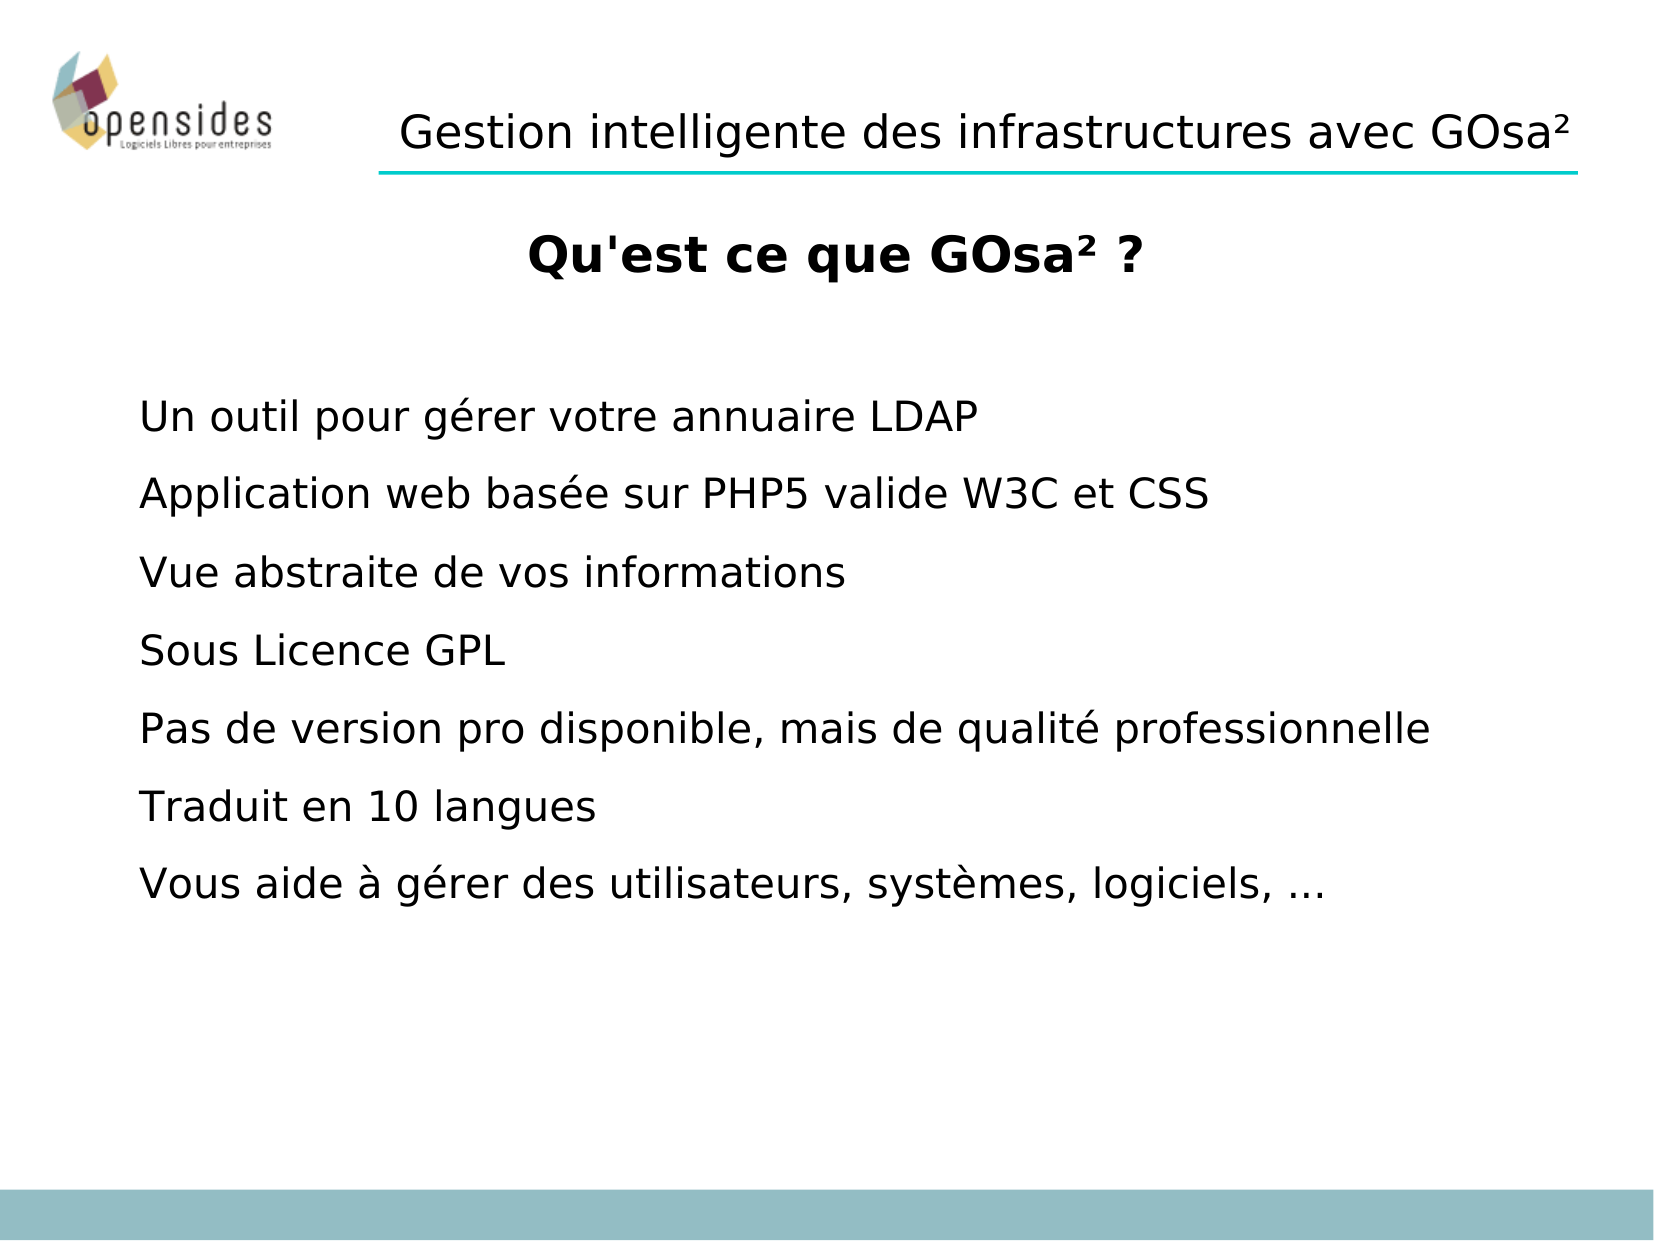

Gestion intelligente des infrastructures avec GOsa²
# Qu'est ce que GOsa² ?
Un outil pour gérer votre annuaire LDAP
Application web basée sur PHP5 valide W3C et CSS
Vue abstraite de vos informations
Sous Licence GPL
Pas de version pro disponible, mais de qualité professionnelle
Traduit en 10 langues
Vous aide à gérer des utilisateurs, systèmes, logiciels, ...